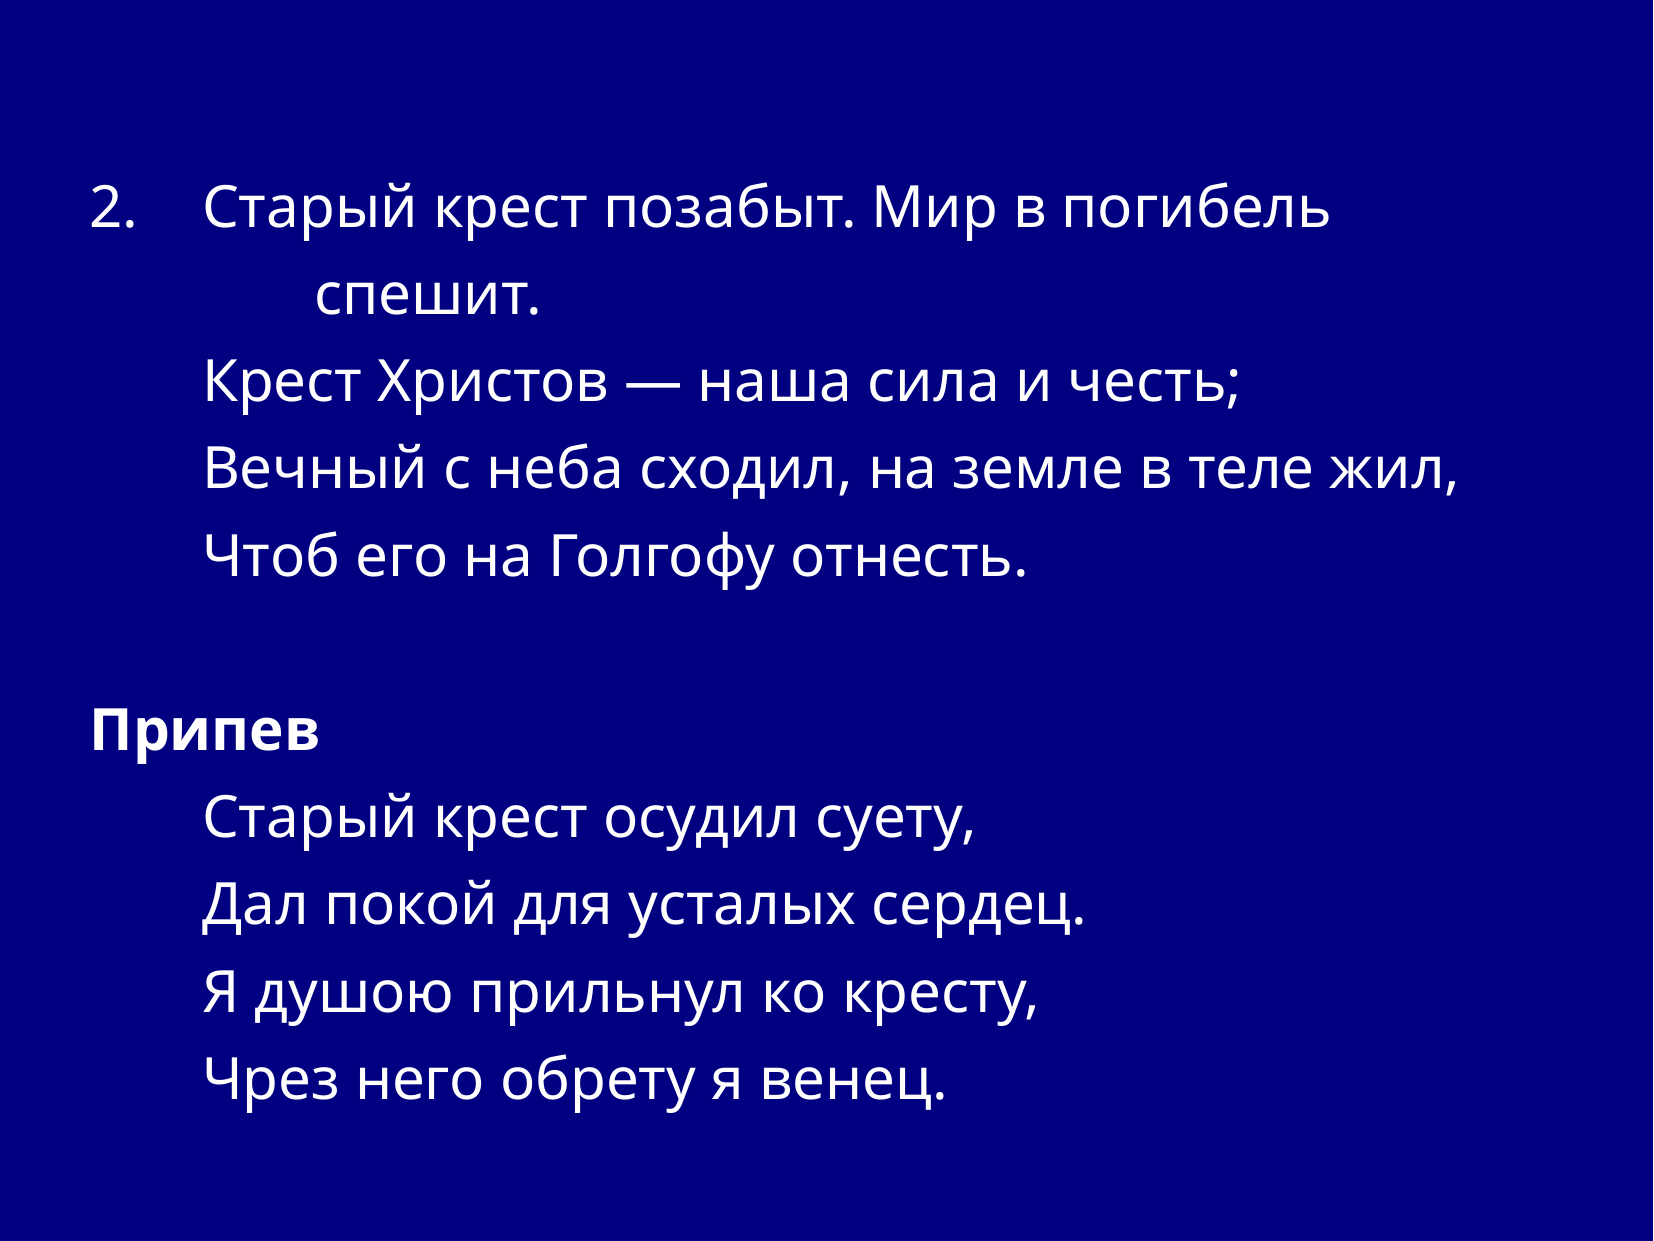

2.	Старый крест позабыт. Мир в погибель
		спешит.
	Крест Христов — наша сила и честь;
	Вечный с неба сходил, на земле в теле жил,
	Чтоб его на Голгофу отнесть.
Припев
	Старый крест осудил суету,
	Дал покой для усталых сердец.
	Я душою прильнул ко кресту,
	Чрез него обрету я венец.